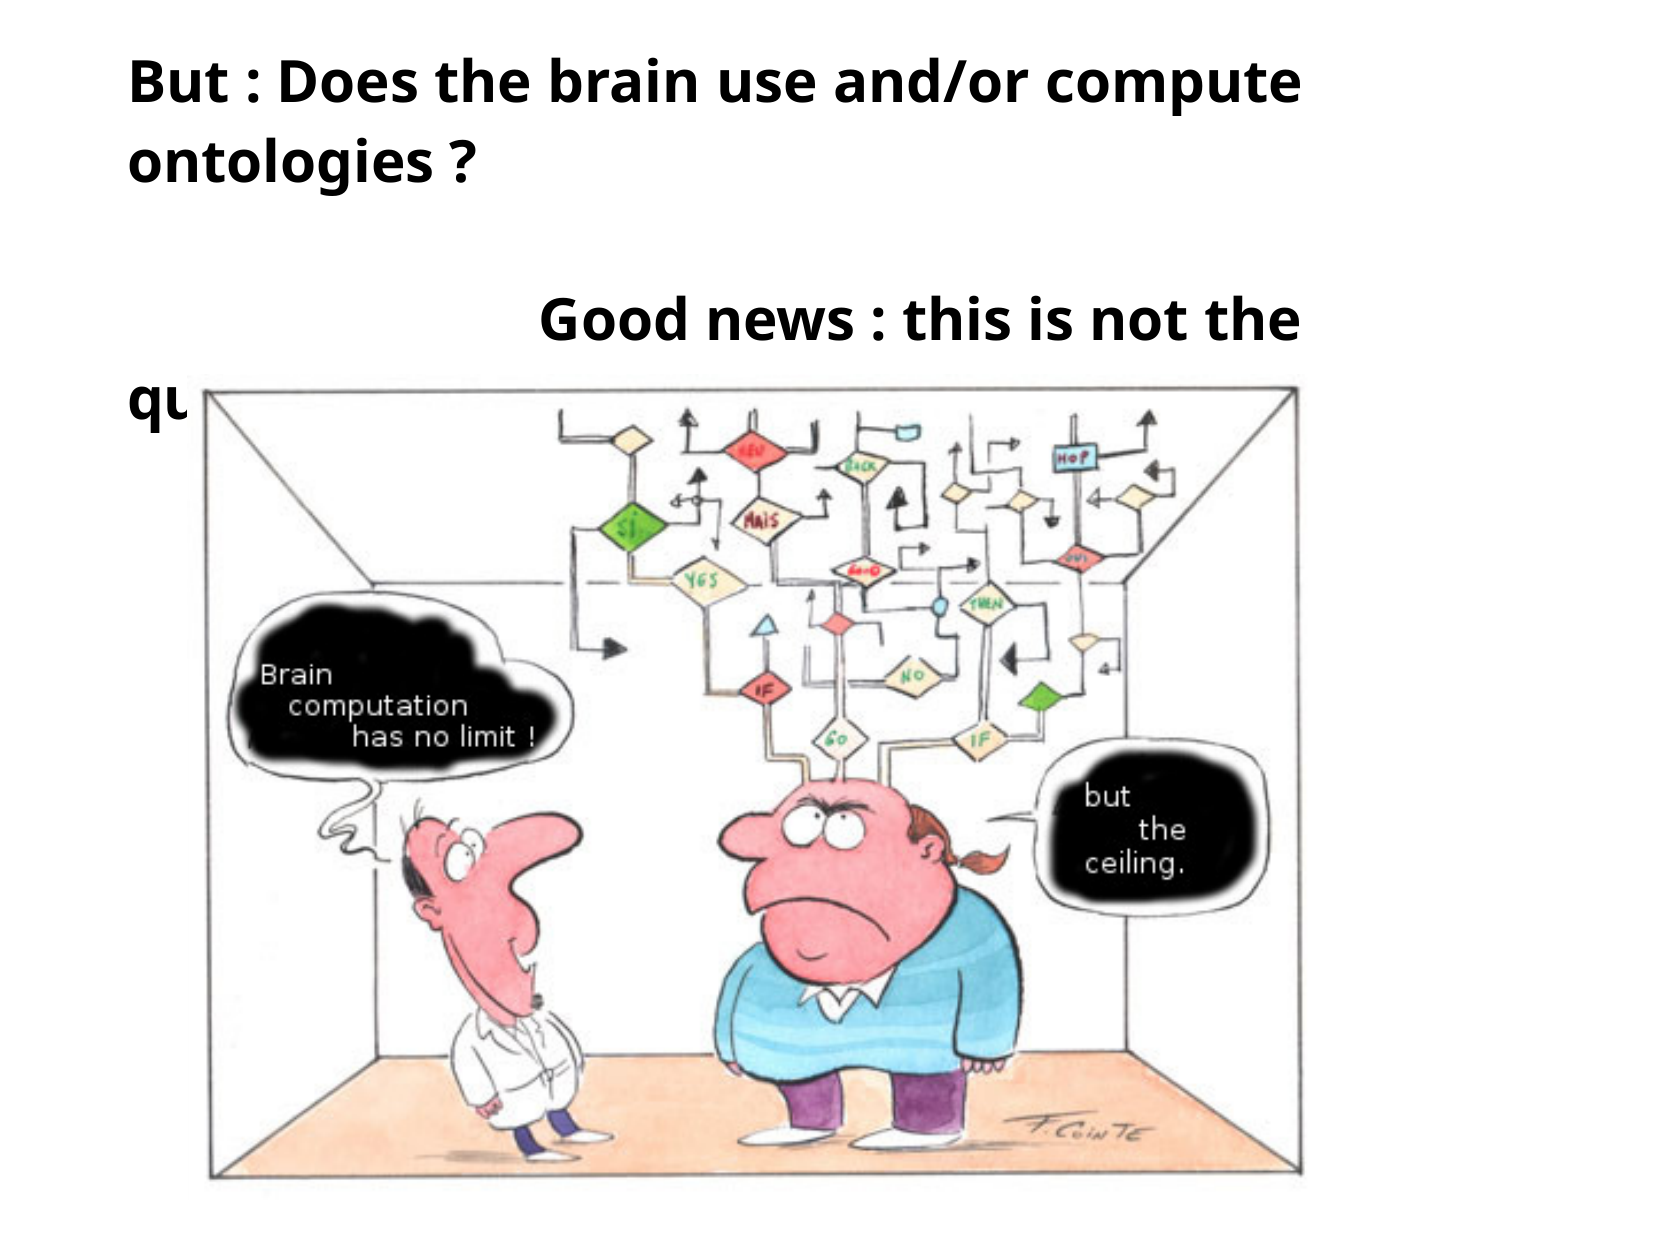

But : Does the brain use and/or compute ontologies ?
 Good news : this is not the question.